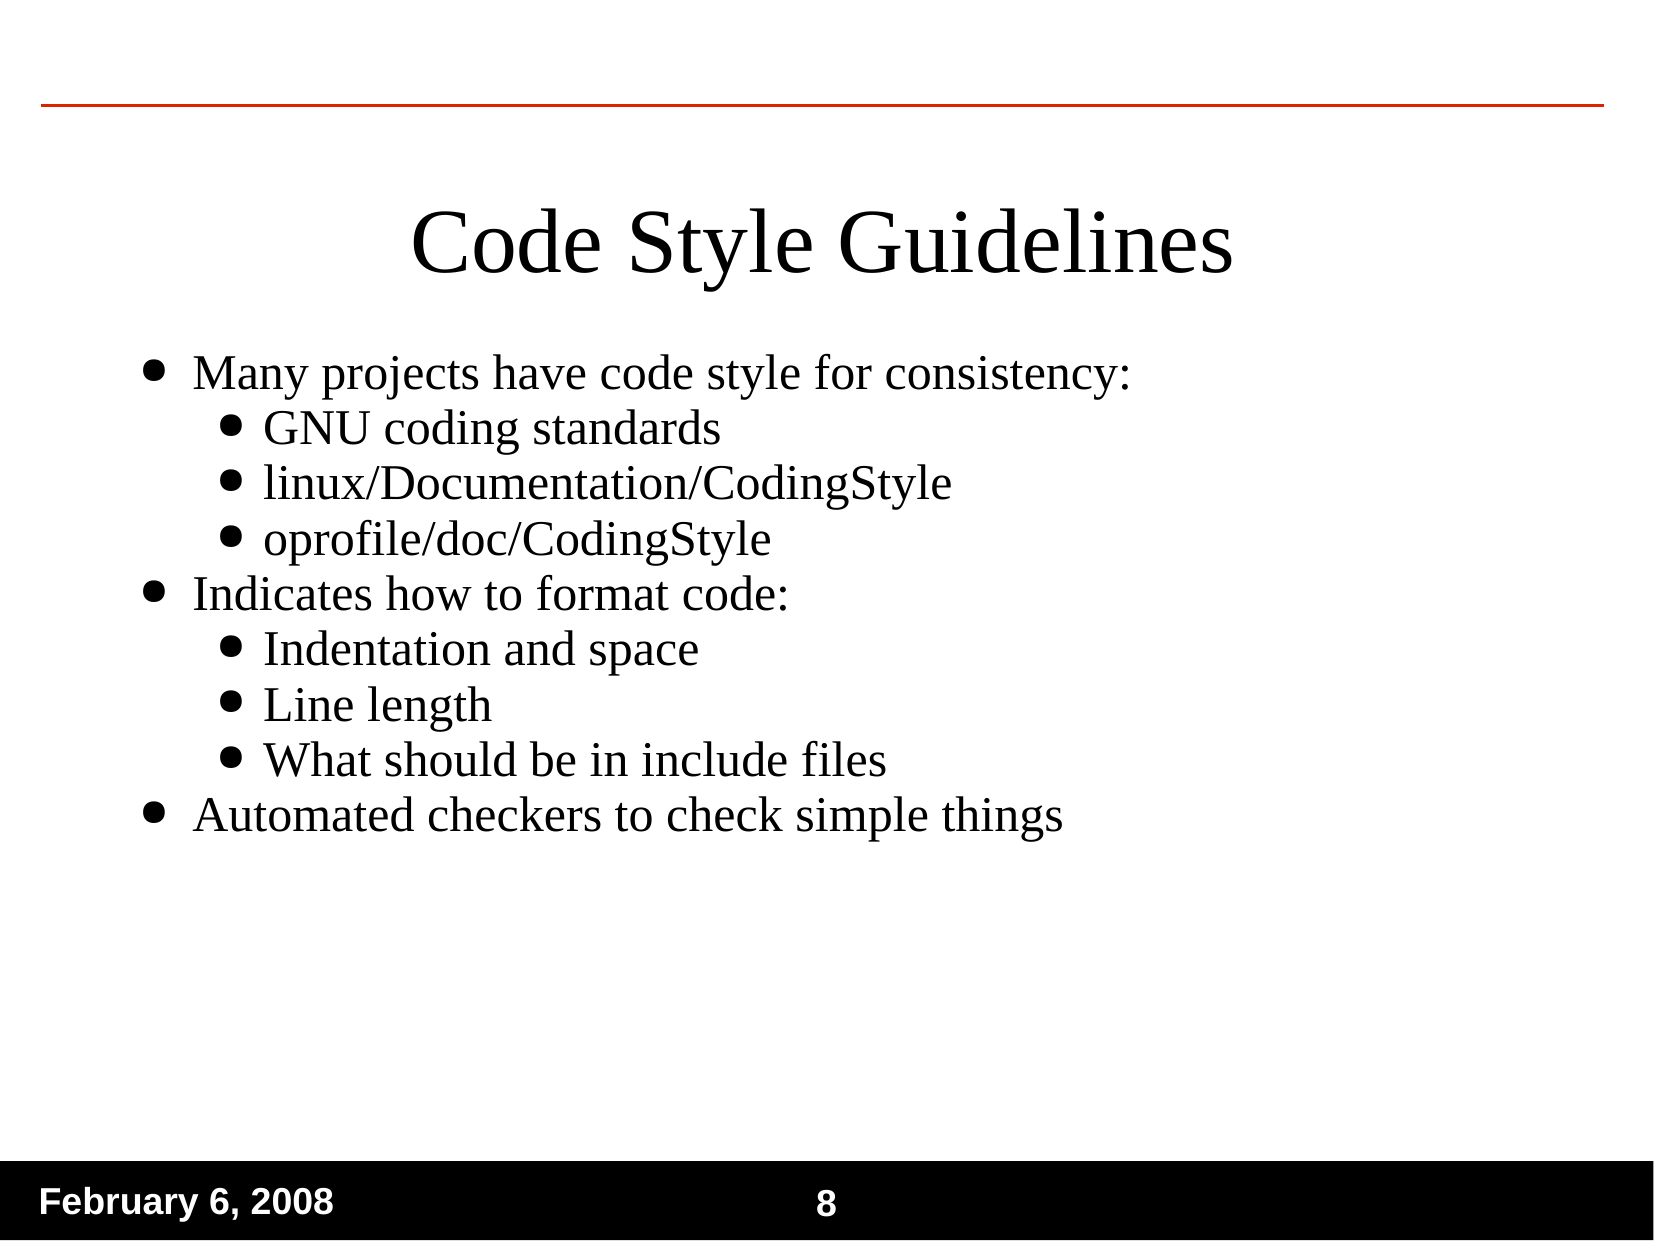

# Code Style Guidelines
Many projects have code style for consistency:
GNU coding standards
linux/Documentation/CodingStyle
oprofile/doc/CodingStyle
Indicates how to format code:
Indentation and space
Line length
What should be in include files
Automated checkers to check simple things